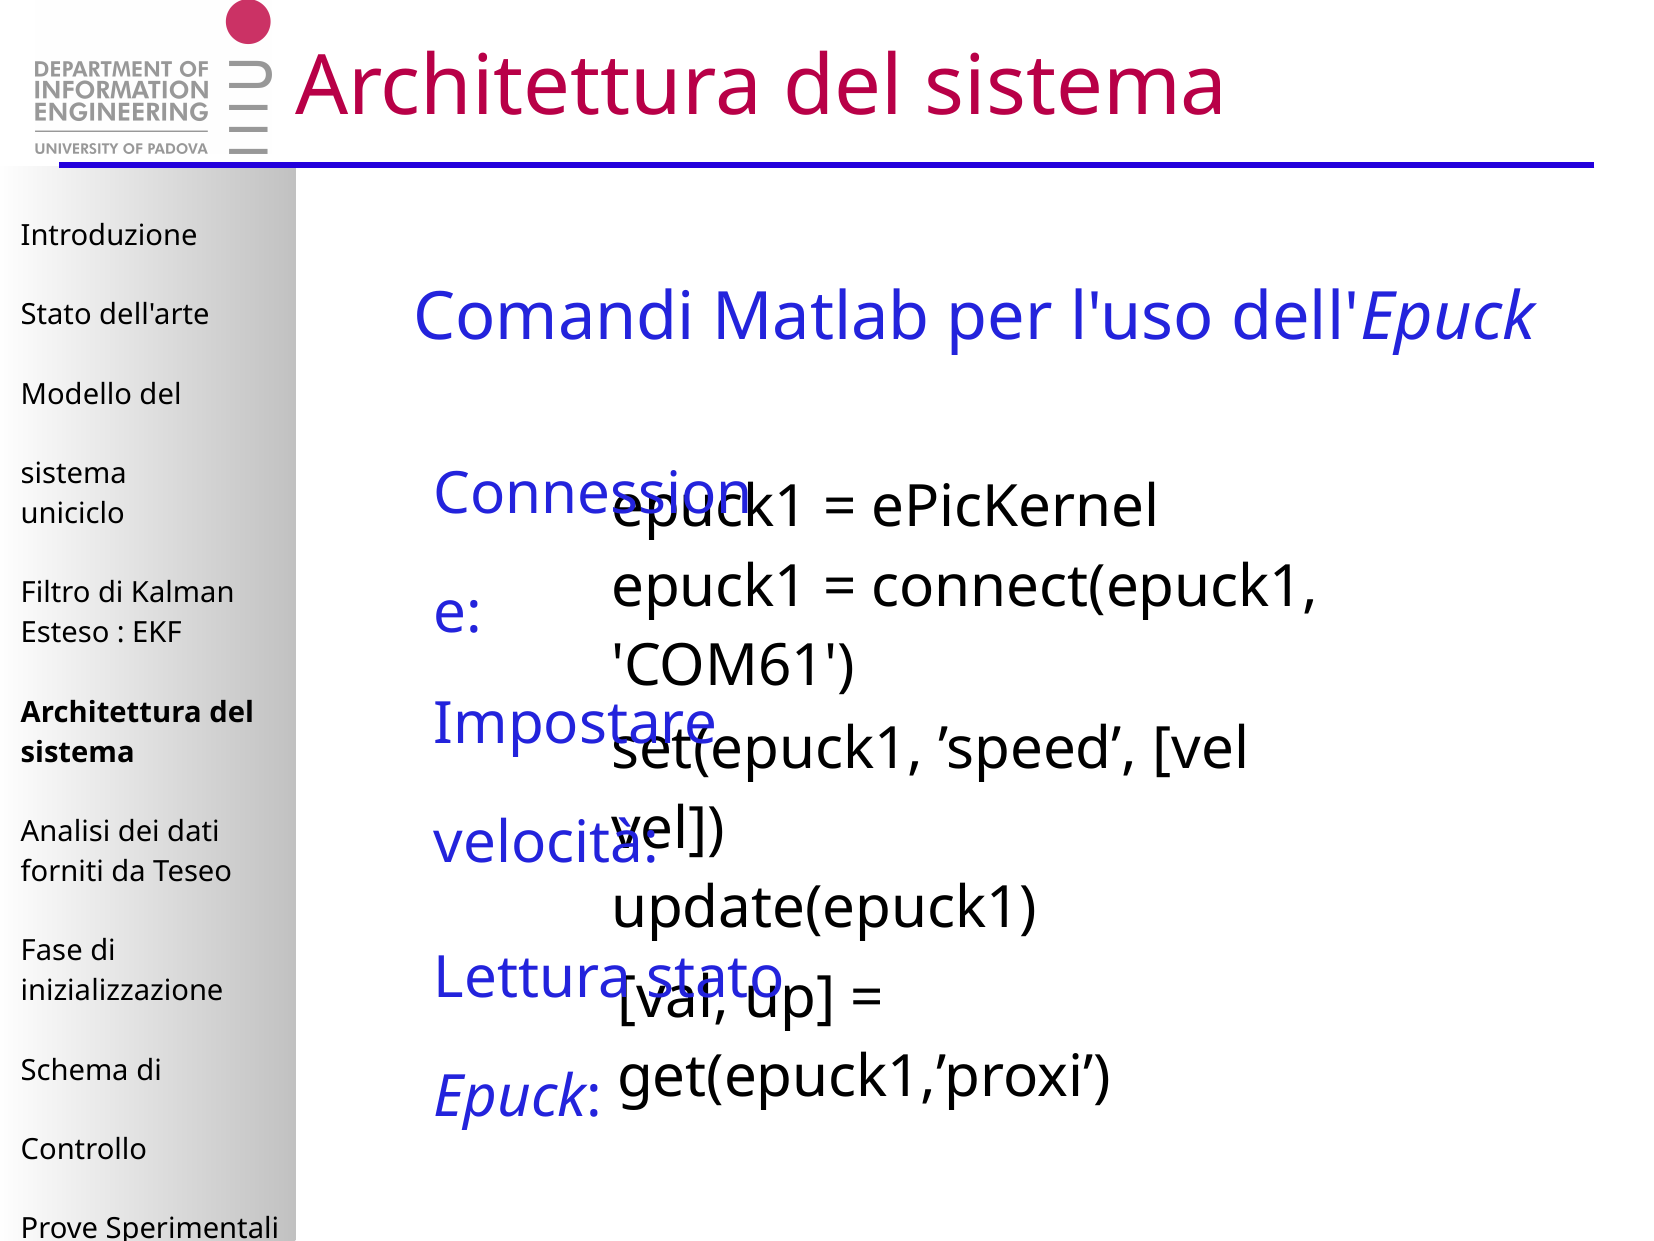

# Architettura del sistema
Introduzione
Stato dell'arte
Modello del sistema
uniciclo
Filtro di Kalman
Esteso : EKF
Architettura del
sistema
Analisi dei dati
forniti da Teseo
Fase di
inizializzazione
Schema di Controllo
Prove Sperimentali
Conclusioni
Sviluppi futuri
Comandi Matlab per l'uso dell'Epuck
Connessione:
epuck1 = ePicKernel
epuck1 = connect(epuck1, 'COM61')
Impostare velocità:
set(epuck1, ’speed’, [vel vel])
update(epuck1)
Lettura stato Epuck:
[val, up] = get(epuck1,’proxi’)